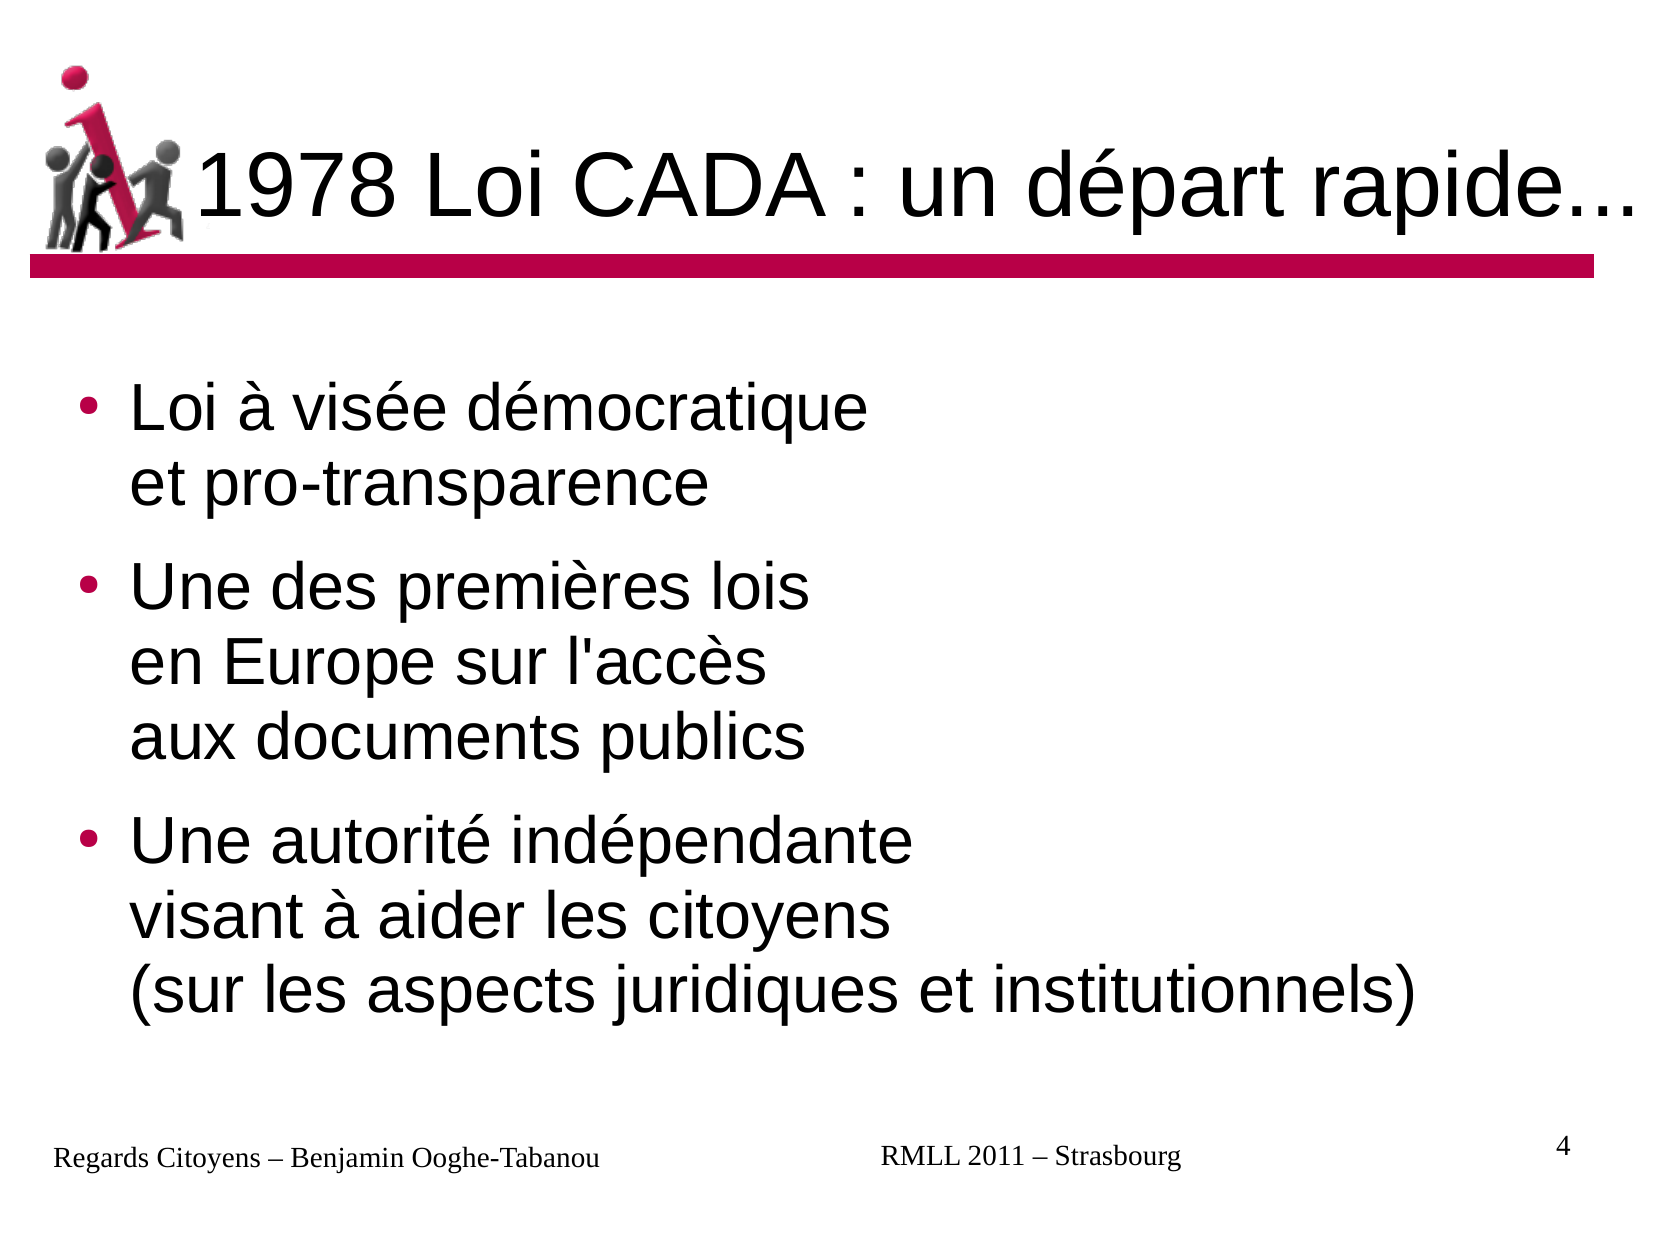

1978 Loi CADA : un départ rapide...
# Loi à visée démocratique et pro-transparence
Une des premières lois
en Europe sur l'accès
aux documents publics
Une autorité indépendante
visant à aider les citoyens
(sur les aspects juridiques et institutionnels)
4
Benjamin Ooghe-Tabanou - Open Knowledge Conference Berlin 2011